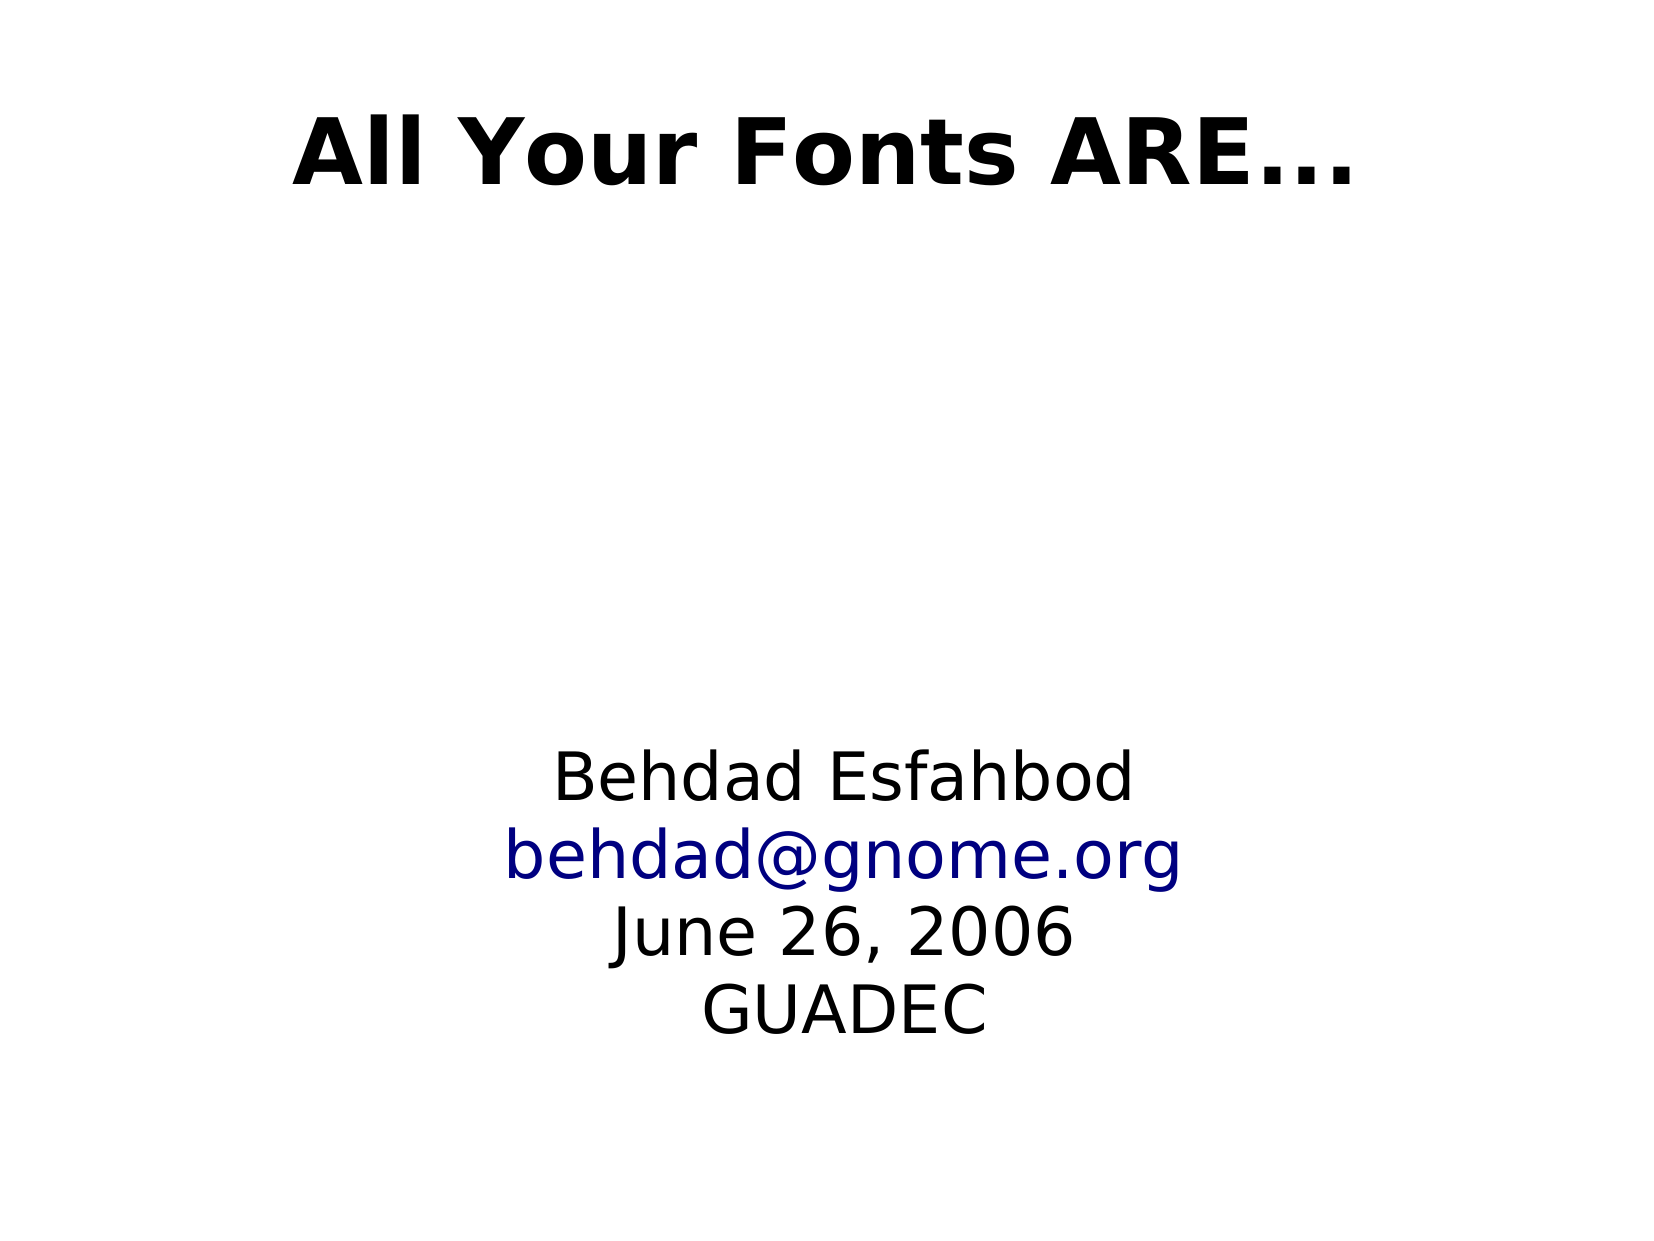

# All Your Fonts ARE...
Behdad Esfahbod
behdad@gnome.org
June 26, 2006
GUADEC